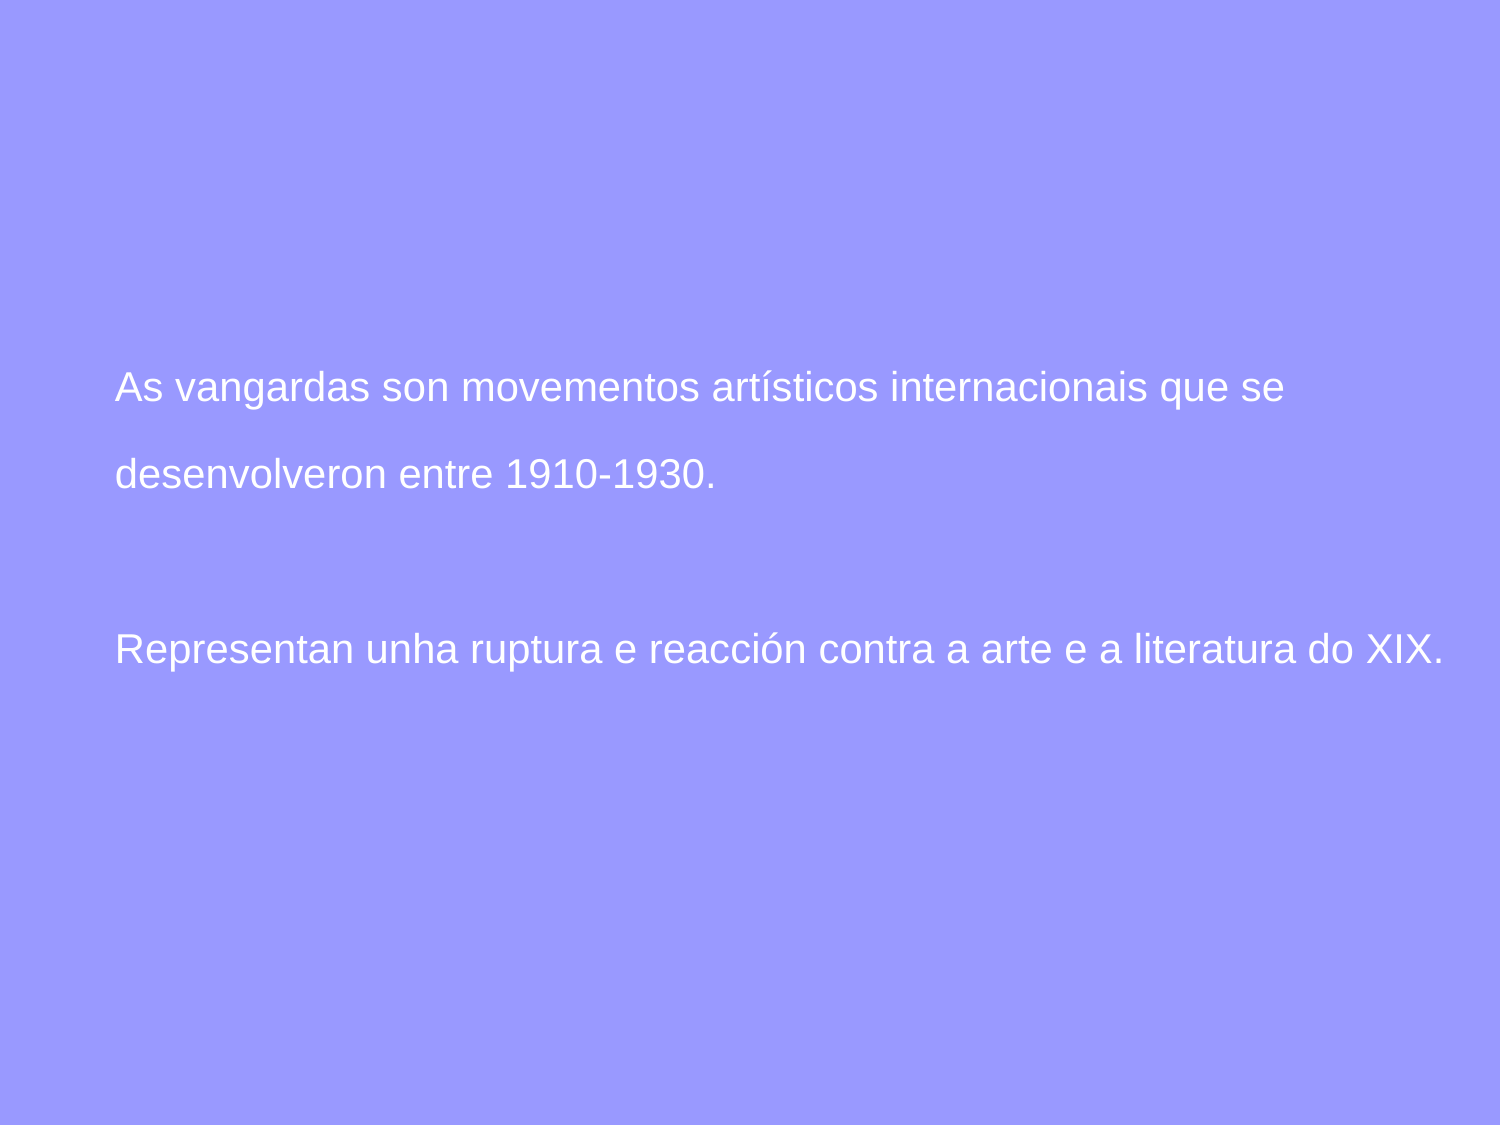

As vangardas son movementos artísticos internacionais que se
desenvolveron entre 1910-1930.
Representan unha ruptura e reacción contra a arte e a literatura do XIX.